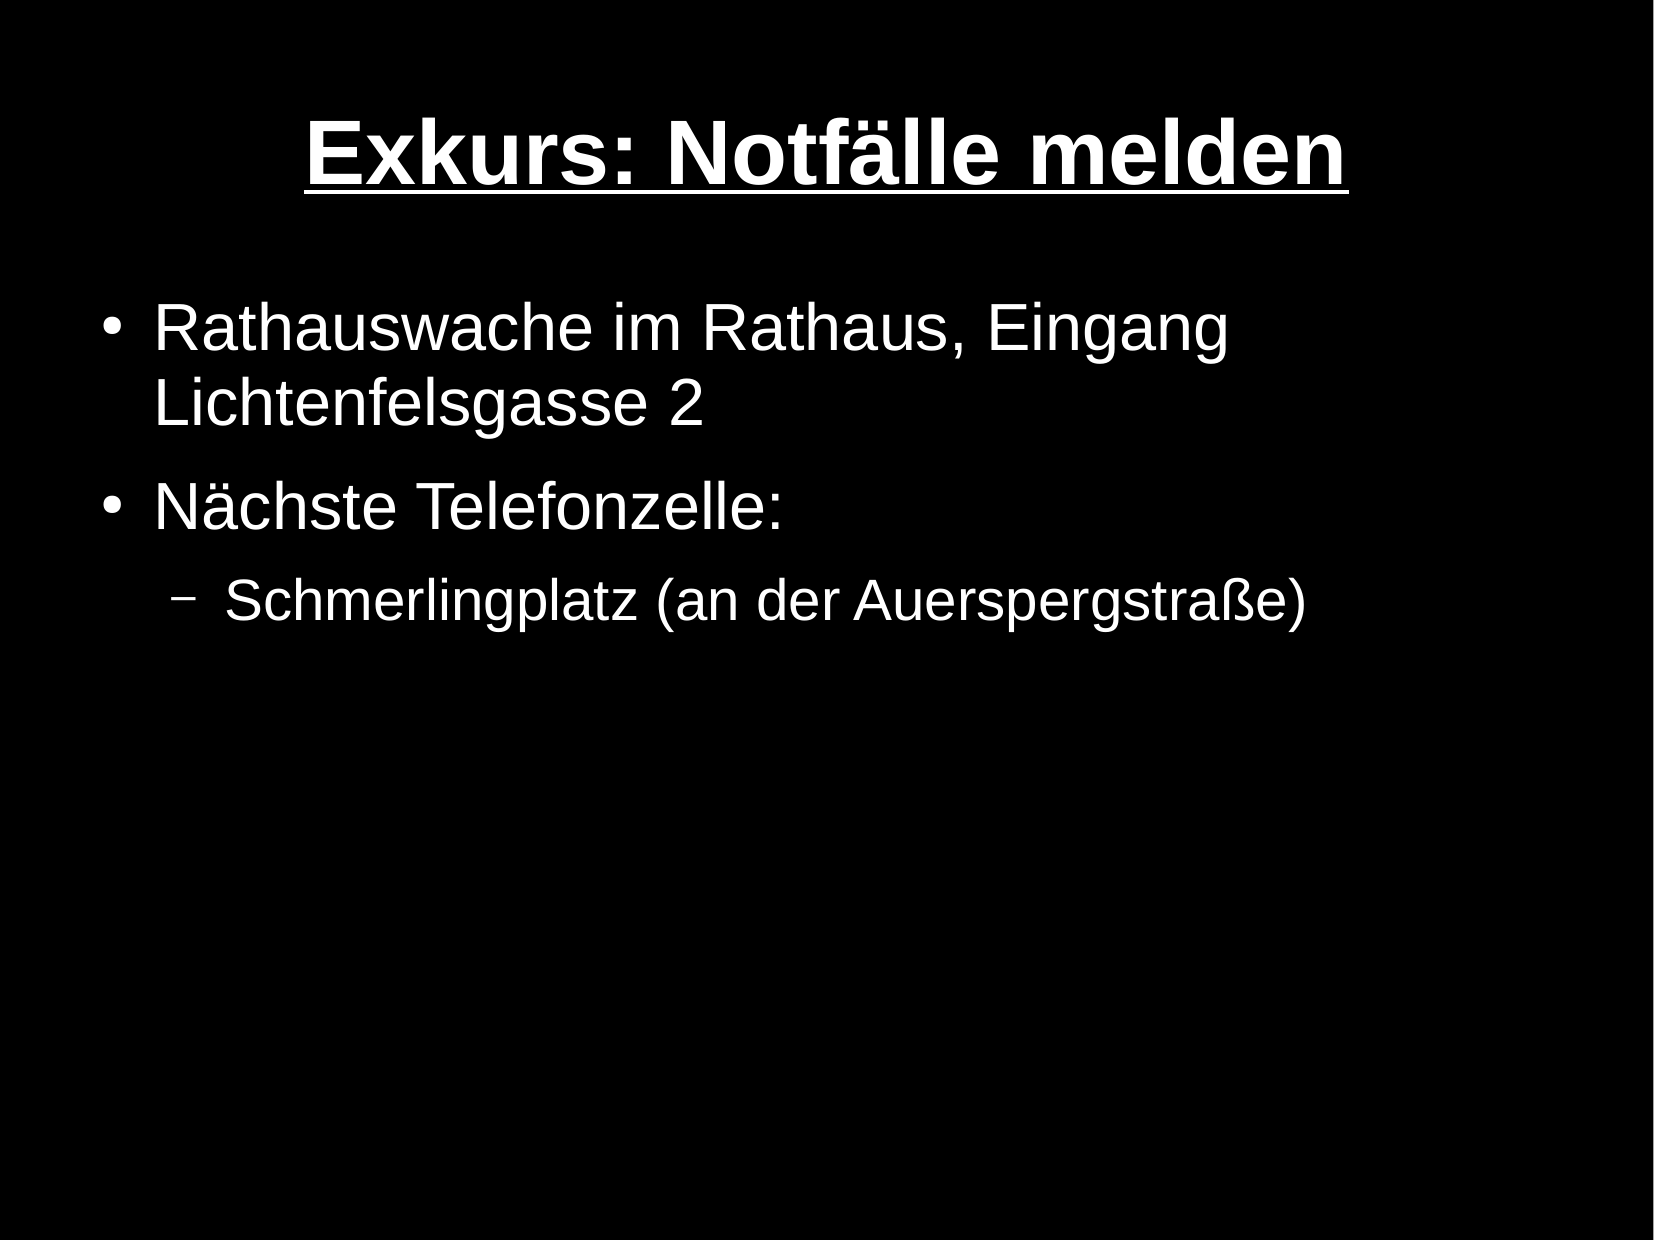

# Exkurs: Notfälle melden
Rathauswache im Rathaus, Eingang Lichtenfelsgasse 2
Nächste Telefonzelle:
Schmerlingplatz (an der Auerspergstraße)